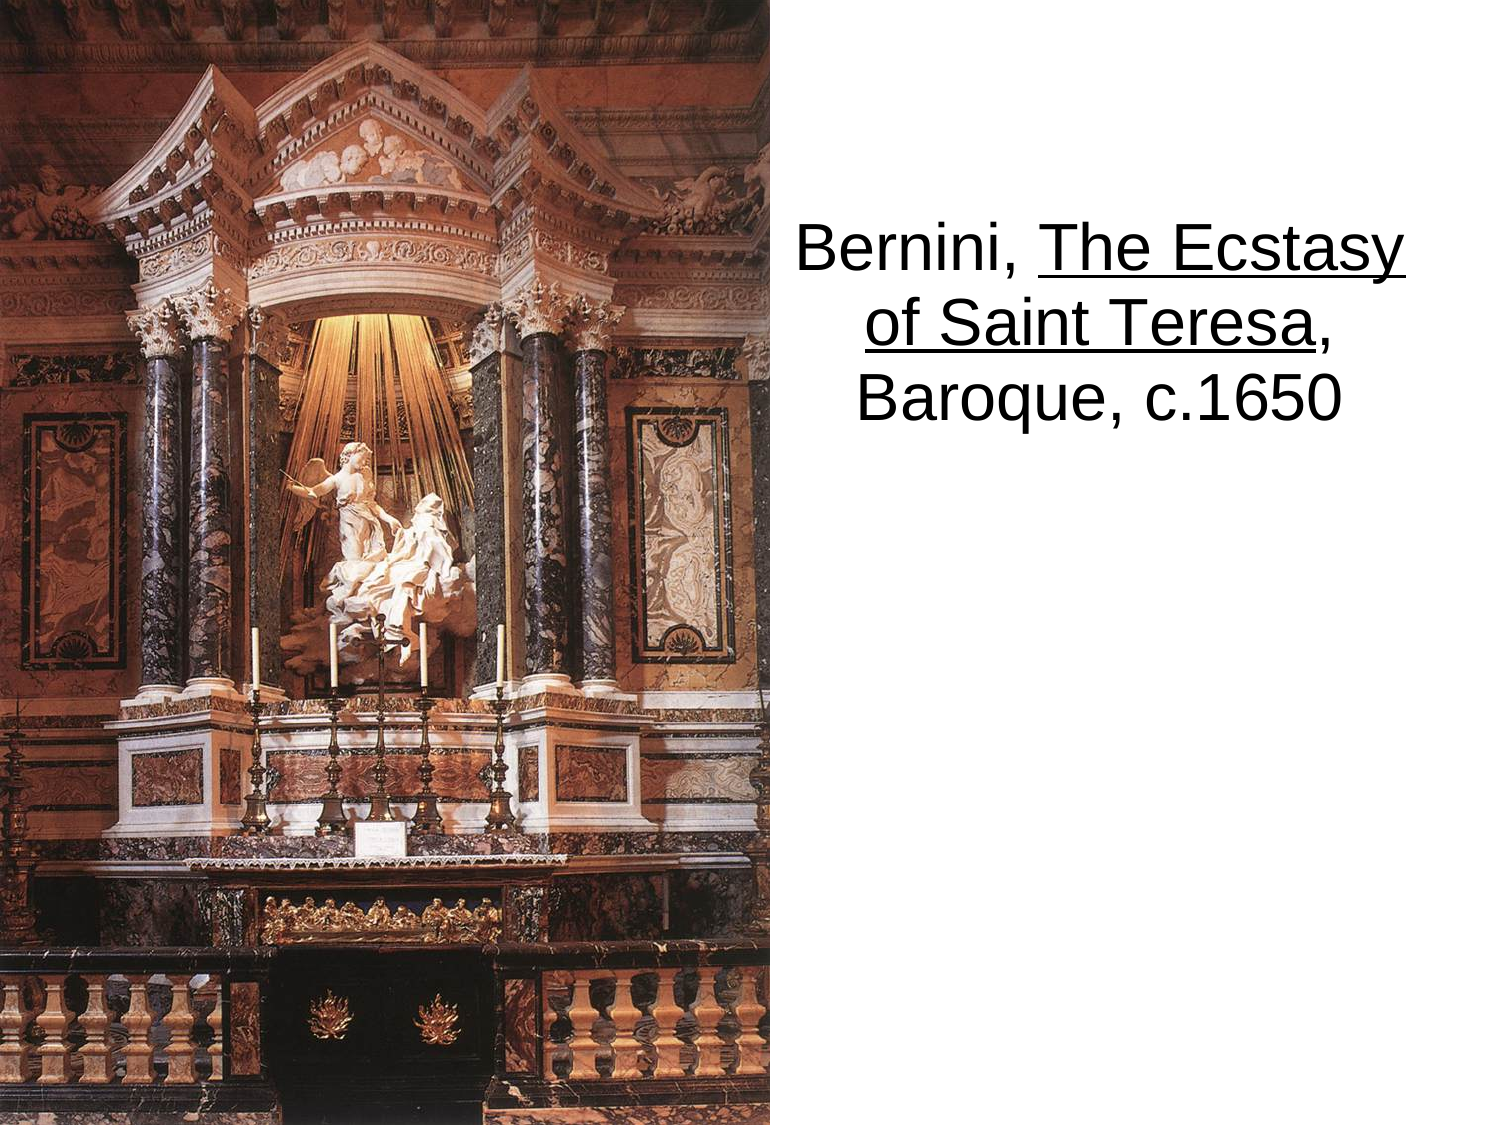

# Bernini, The Ecstasy of Saint Teresa, Baroque, c.1650